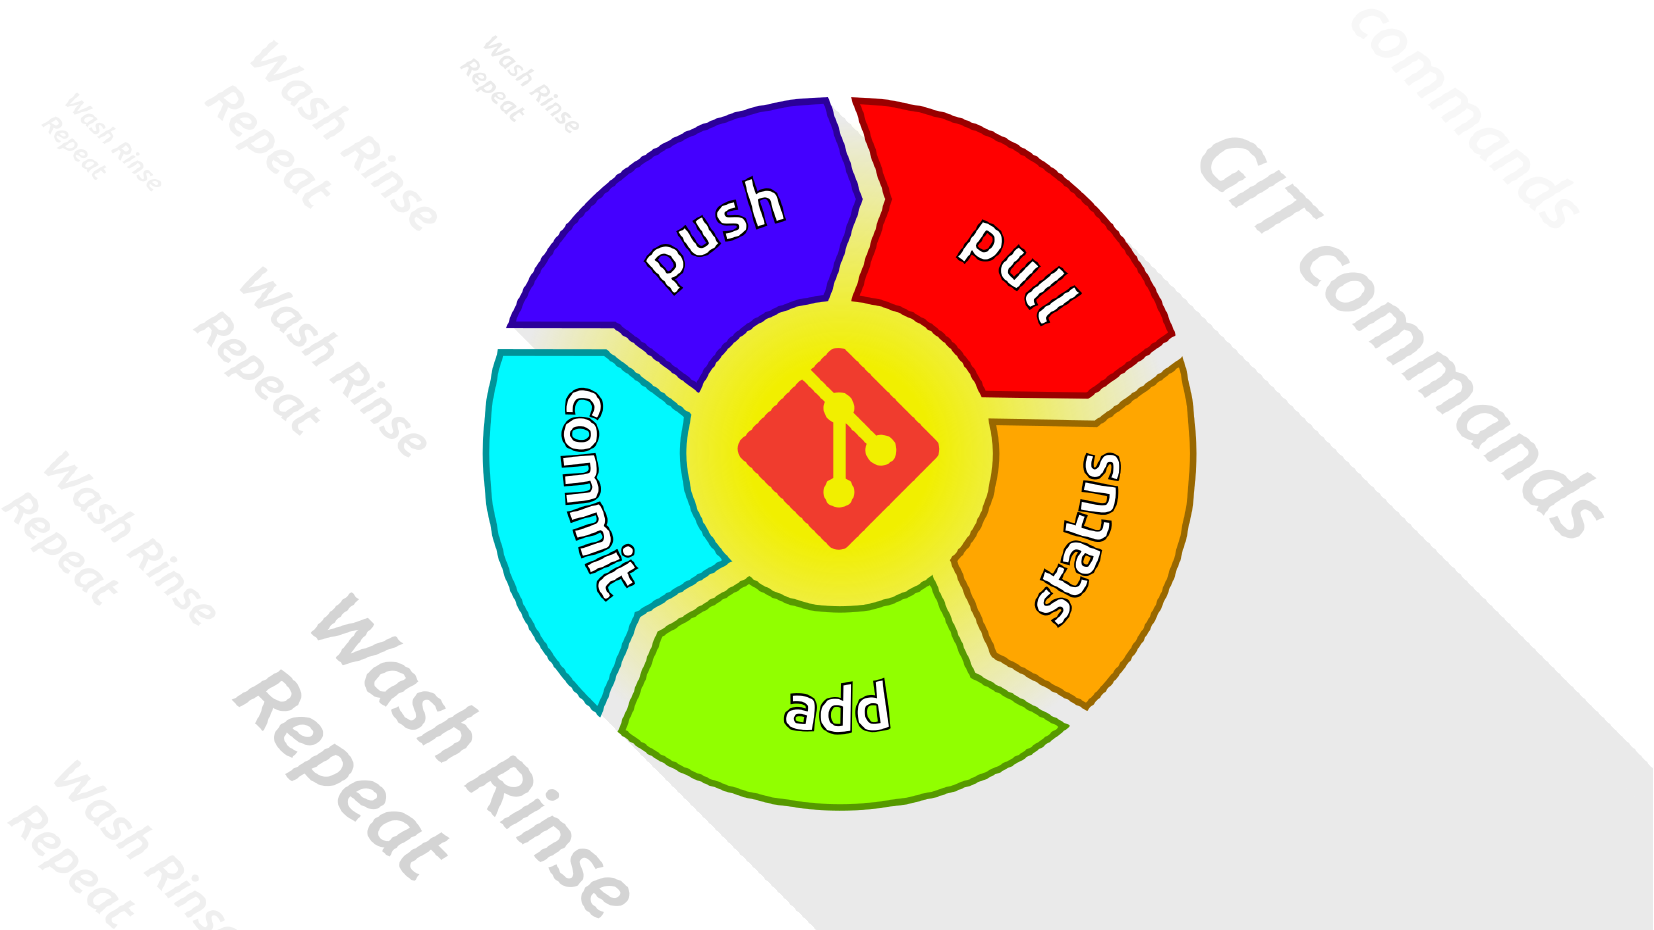

# Git commands Circle of dev-life
Git status
Git add
Git commit
Git push
Git pull